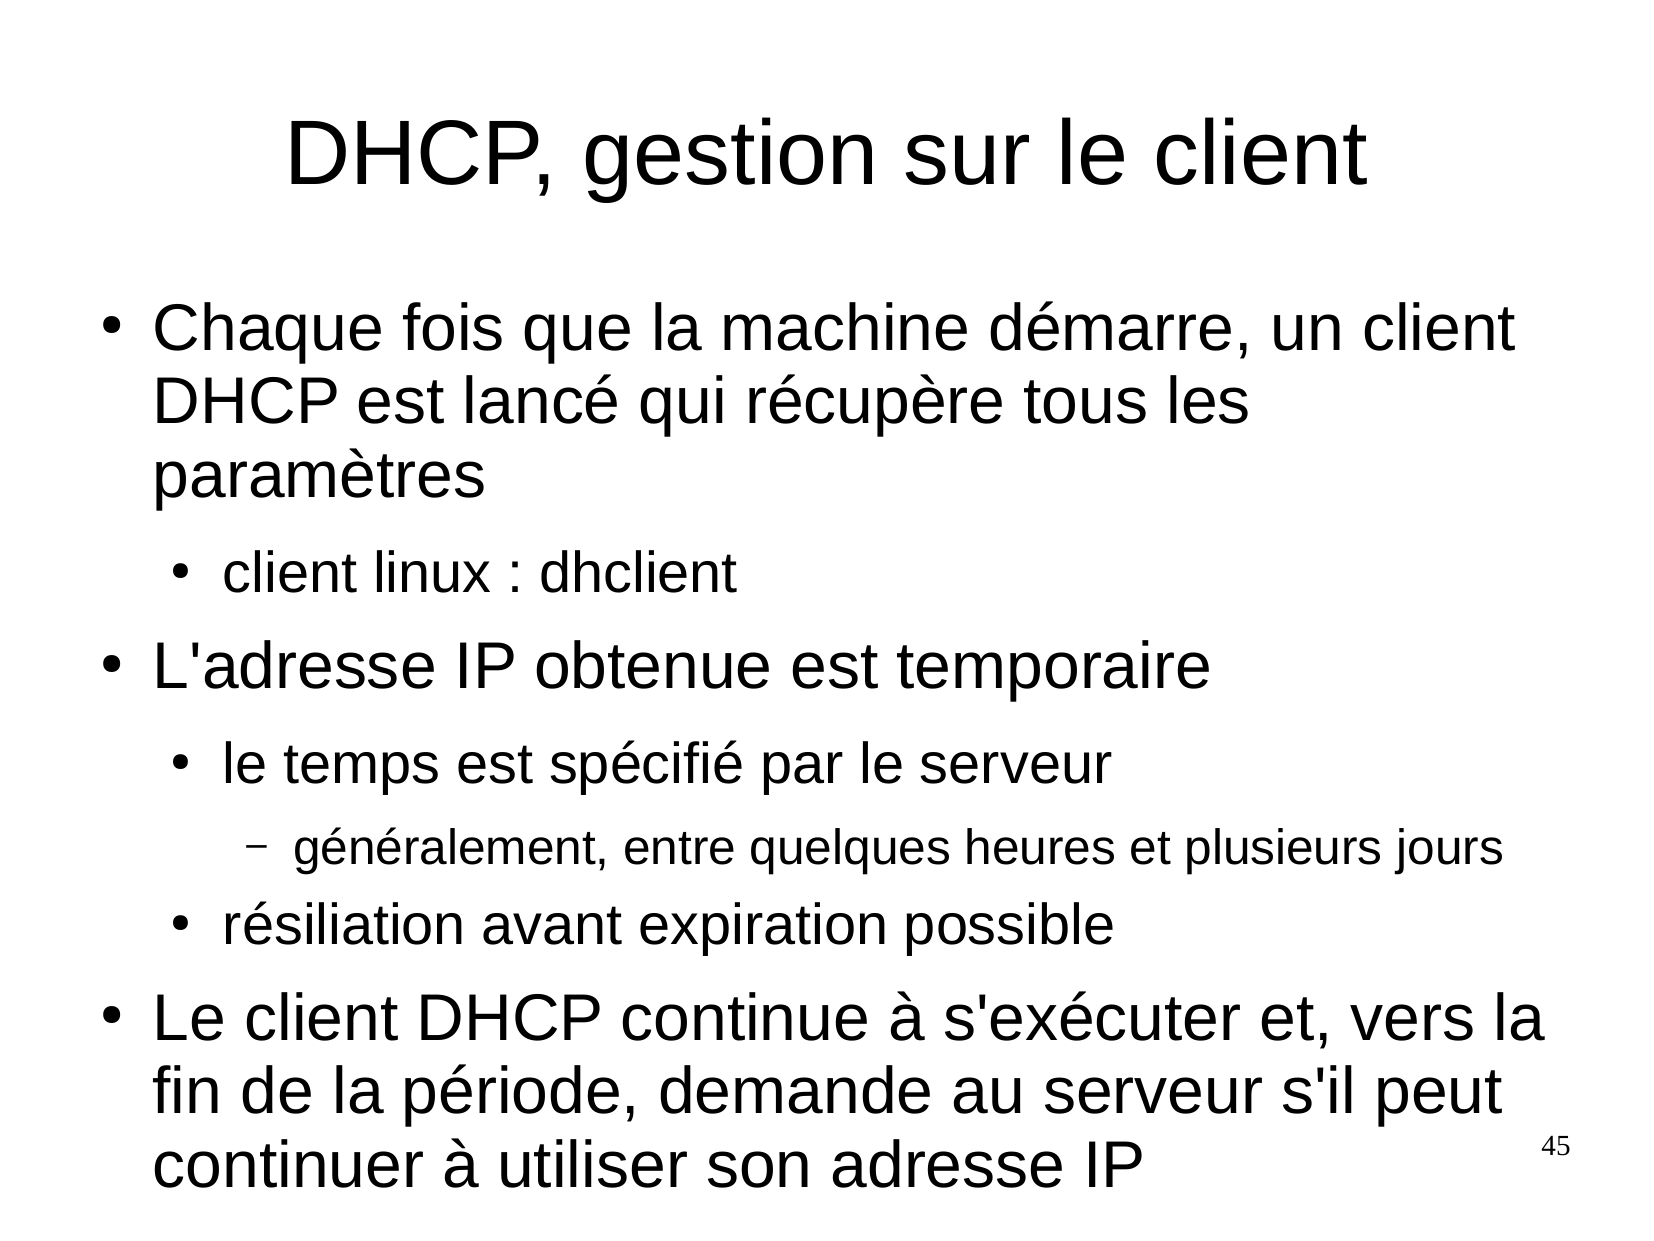

# DHCP, gestion sur le client
Chaque fois que la machine démarre, un client DHCP est lancé qui récupère tous les paramètres
client linux : dhclient
L'adresse IP obtenue est temporaire
le temps est spécifié par le serveur
généralement, entre quelques heures et plusieurs jours
résiliation avant expiration possible
Le client DHCP continue à s'exécuter et, vers la fin de la période, demande au serveur s'il peut continuer à utiliser son adresse IP
45